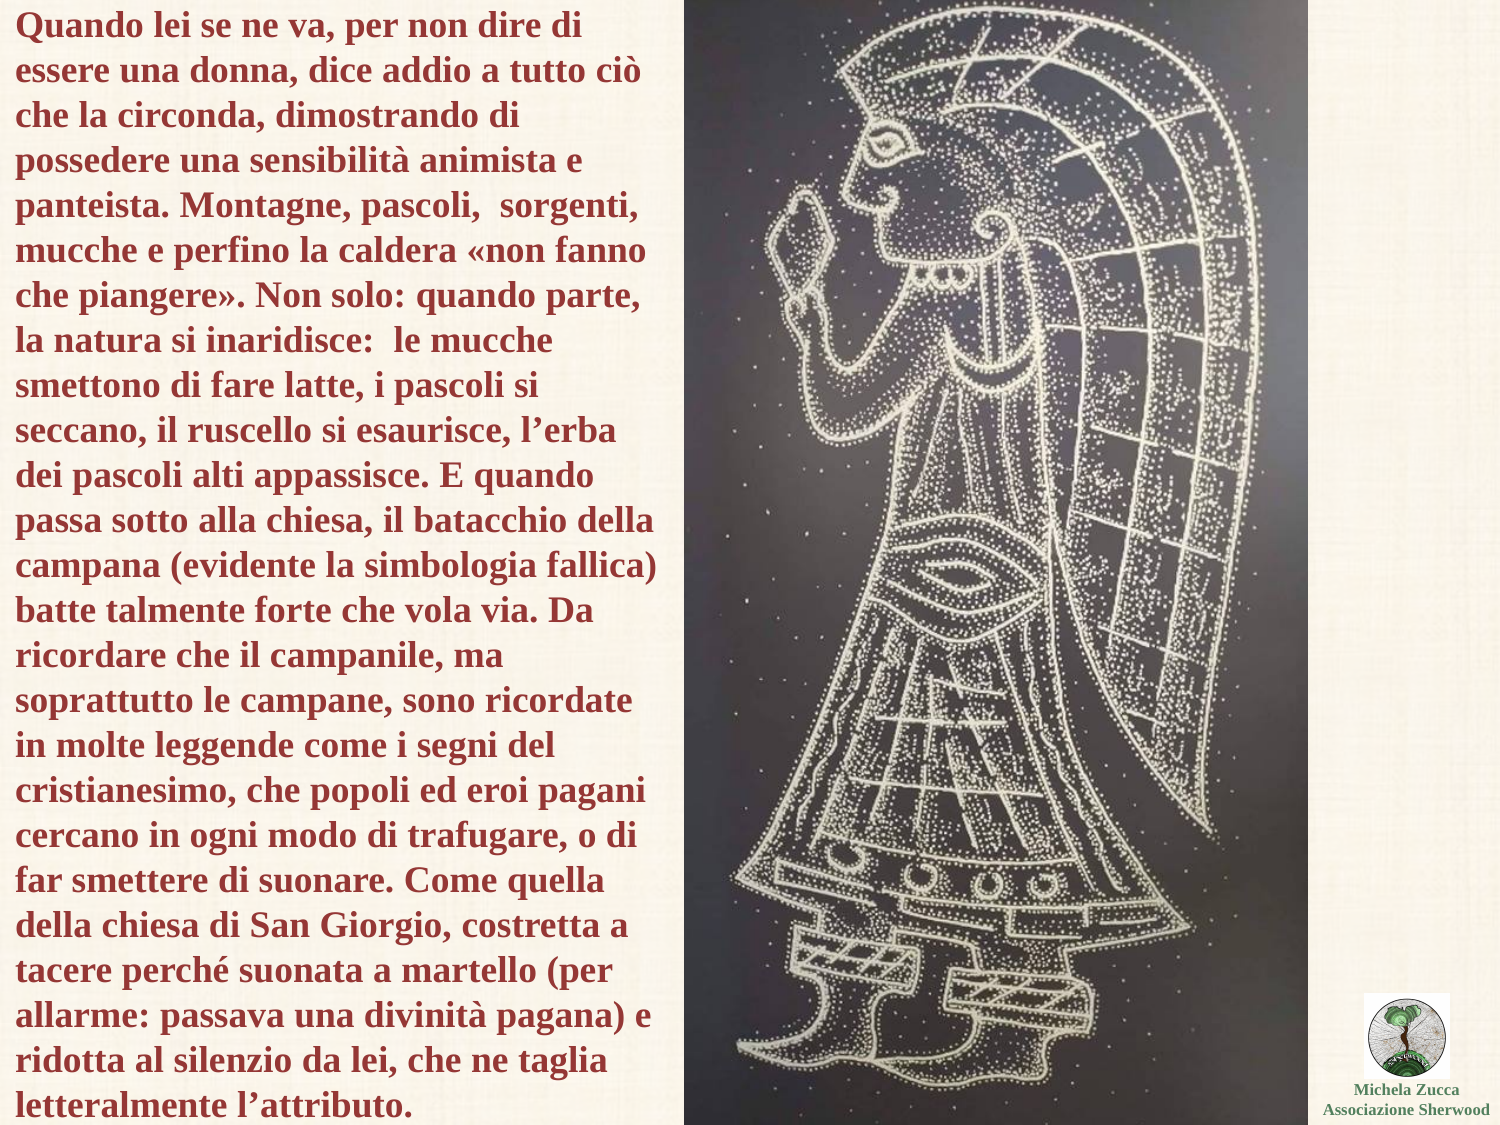

Quando lei se ne va, per non dire di essere una donna, dice addio a tutto ciò che la circonda, dimostrando di possedere una sensibilità animista e panteista. Montagne, pascoli, sorgenti, mucche e perfino la caldera «non fanno che piangere». Non solo: quando parte, la natura si inaridisce: le mucche smettono di fare latte, i pascoli si seccano, il ruscello si esaurisce, l’erba dei pascoli alti appassisce. E quando passa sotto alla chiesa, il batacchio della campana (evidente la simbologia fallica) batte talmente forte che vola via. Da ricordare che il campanile, ma soprattutto le campane, sono ricordate in molte leggende come i segni del cristianesimo, che popoli ed eroi pagani cercano in ogni modo di trafugare, o di far smettere di suonare. Come quella della chiesa di San Giorgio, costretta a tacere perché suonata a martello (per allarme: passava una divinità pagana) e ridotta al silenzio da lei, che ne taglia letteralmente l’attributo.
Michela Zucca
Associazione Sherwood